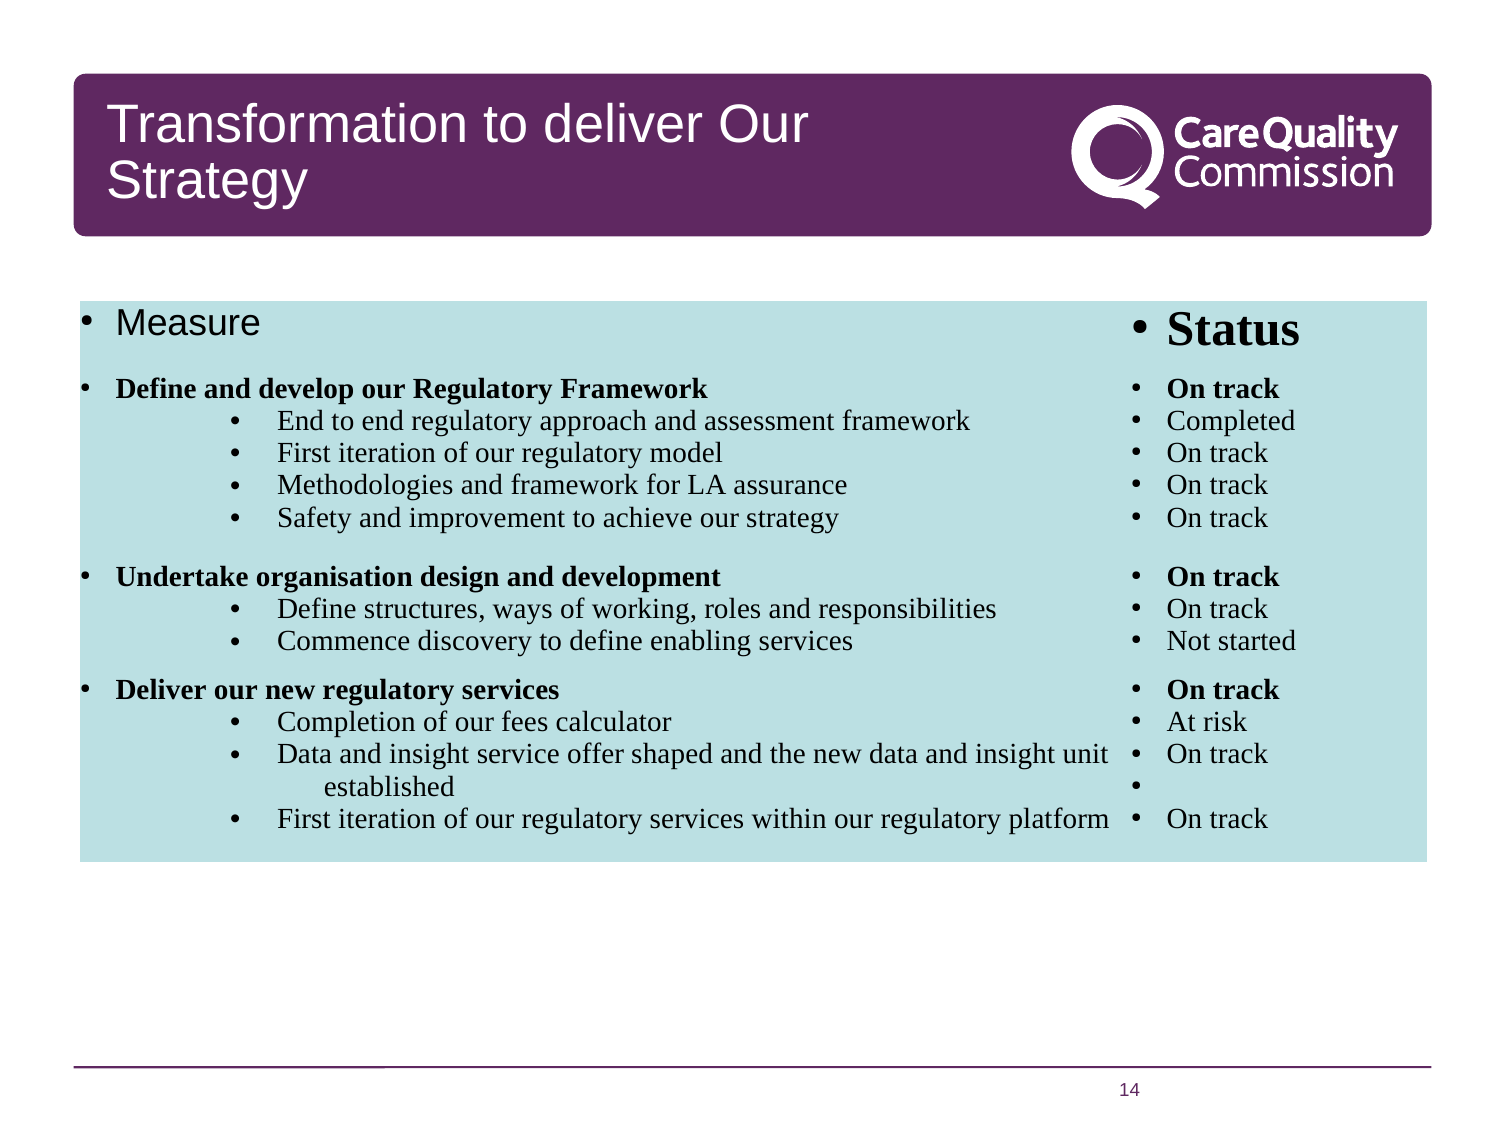

# Transformation to deliver Our Strategy
| Measure | Status |
| --- | --- |
| Define and develop our Regulatory Framework End to end regulatory approach and assessment framework First iteration of our regulatory model Methodologies and framework for LA assurance Safety and improvement to achieve our strategy | On track Completed On track On track On track |
| Undertake organisation design and development Define structures, ways of working, roles and responsibilities Commence discovery to define enabling services | On track On track Not started |
| Deliver our new regulatory services Completion of our fees calculator Data and insight service offer shaped and the new data and insight unit established First iteration of our regulatory services within our regulatory platform | On track At risk On track On track |